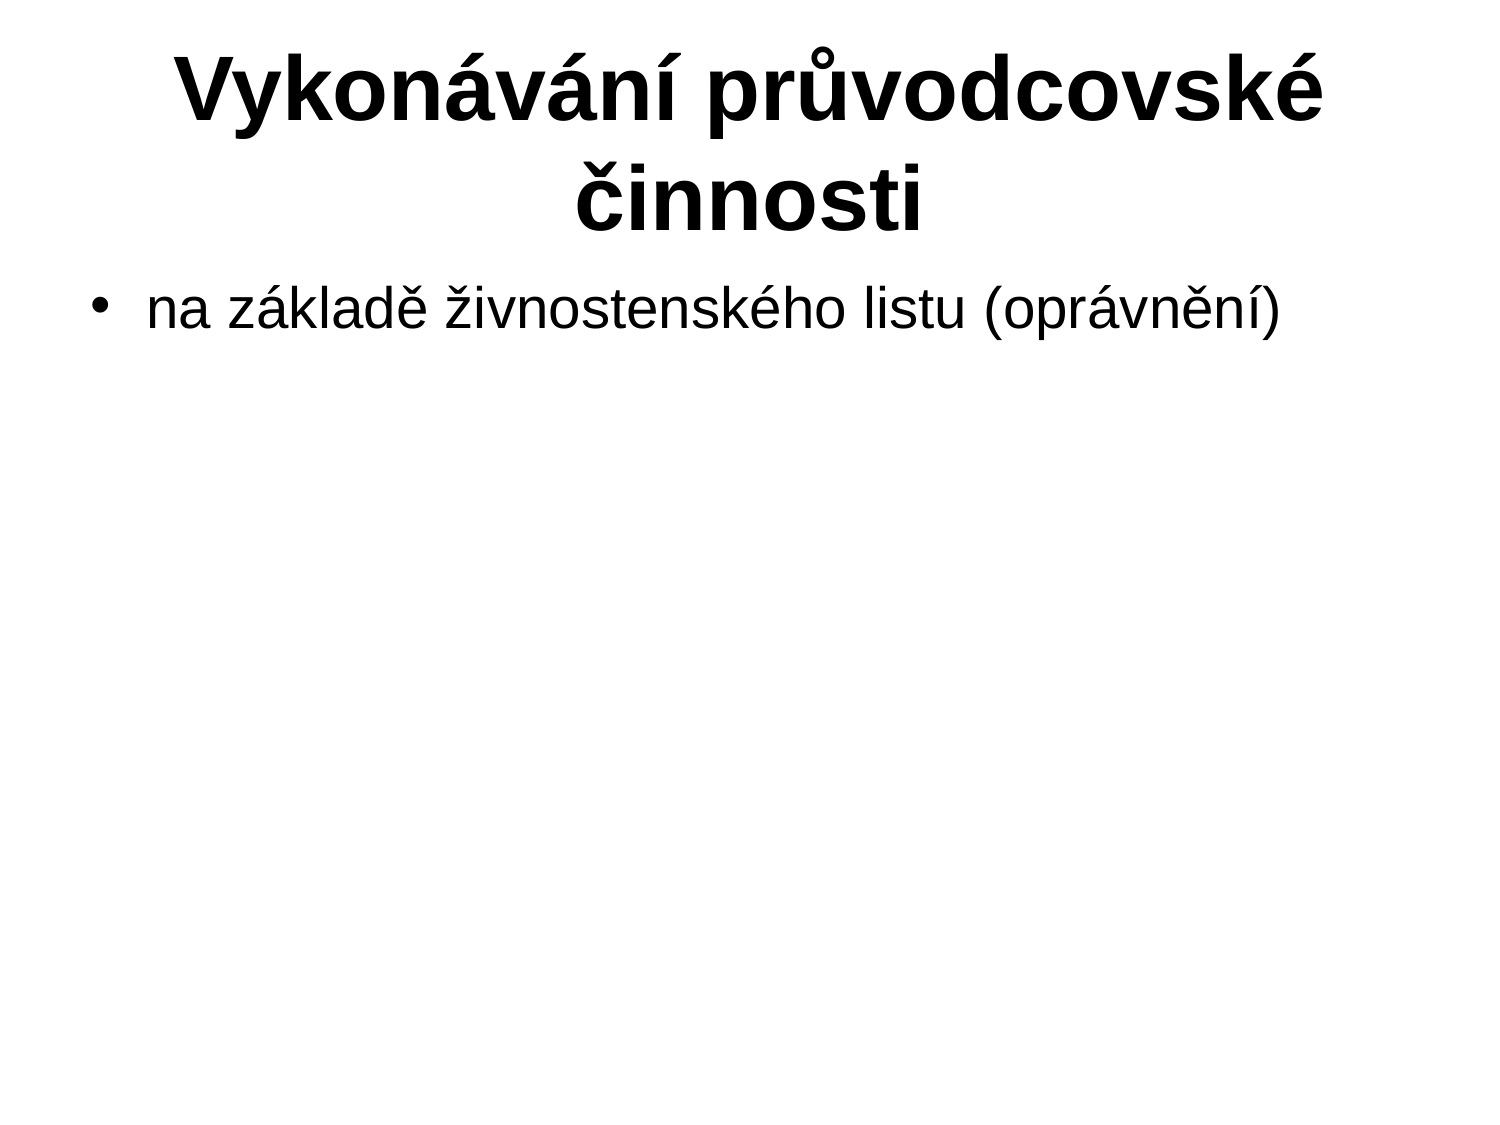

# Vykonávání průvodcovské činnosti
na základě živnostenského listu (oprávnění)